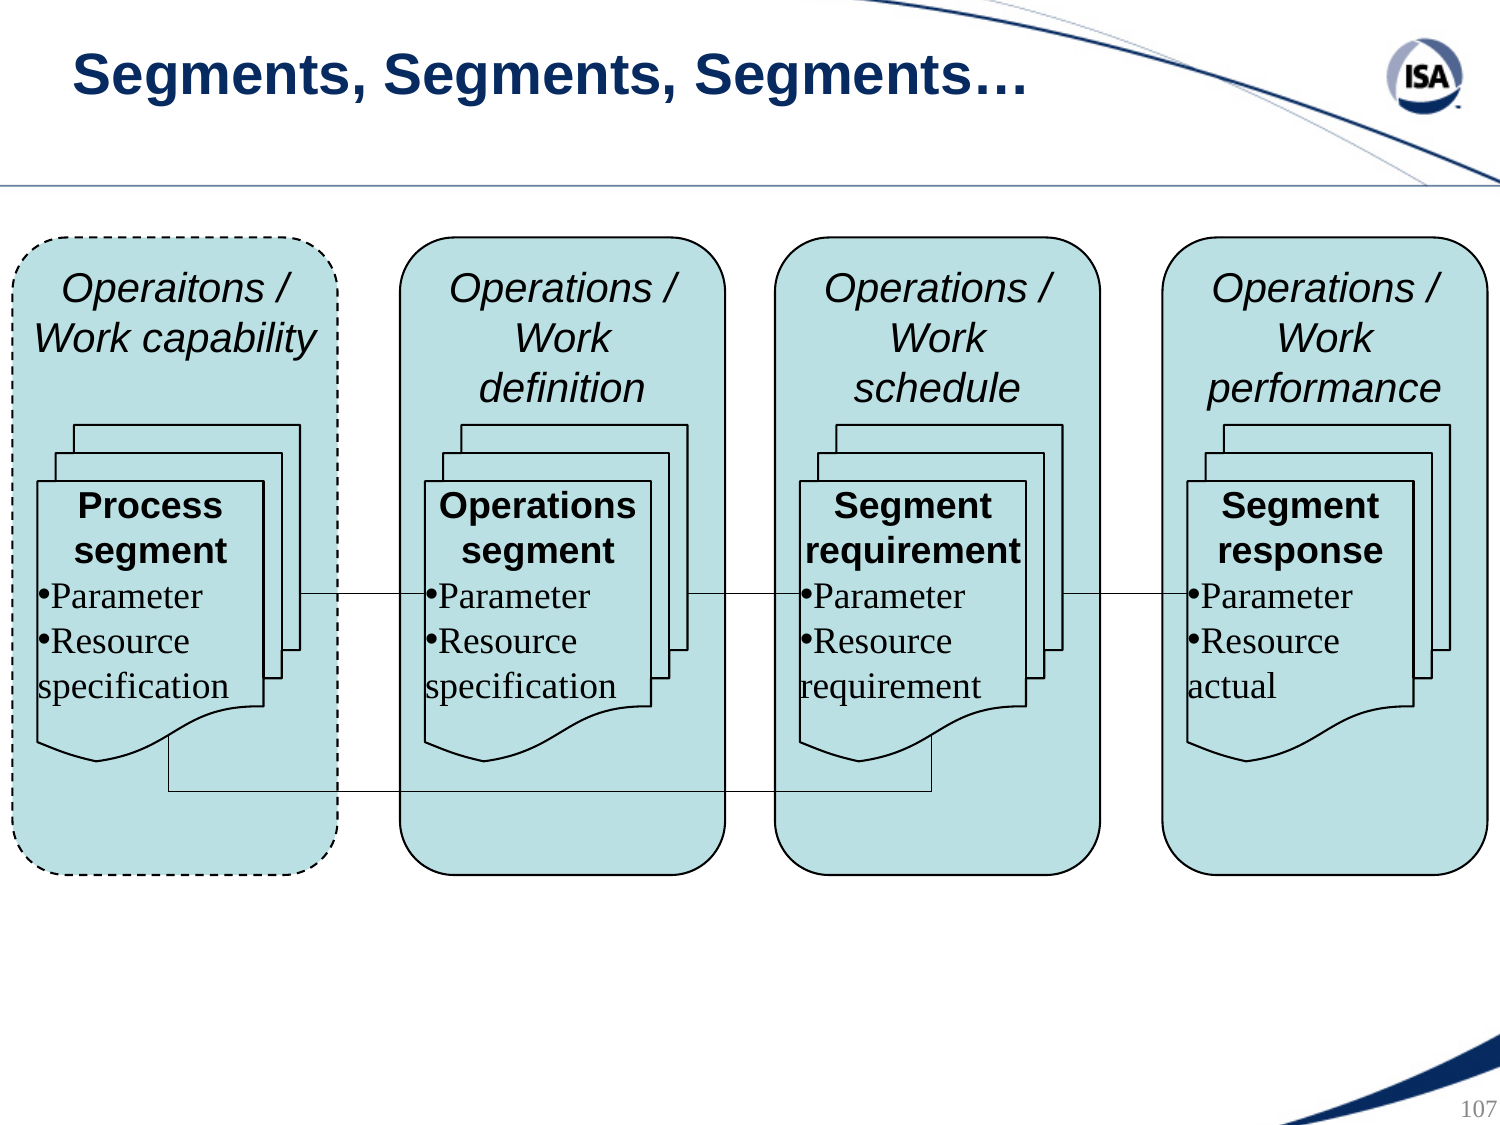

# Segments, Segments, Segments…
Operaitons / Work capability
Operations / Work definition
Operations / Work schedule
Operations / Work performance
Process segment
Parameter
Resource specification
Operations segment
Parameter
Resource specification
Segment requirement
Parameter
Resource requirement
Segment response
Parameter
Resource actual